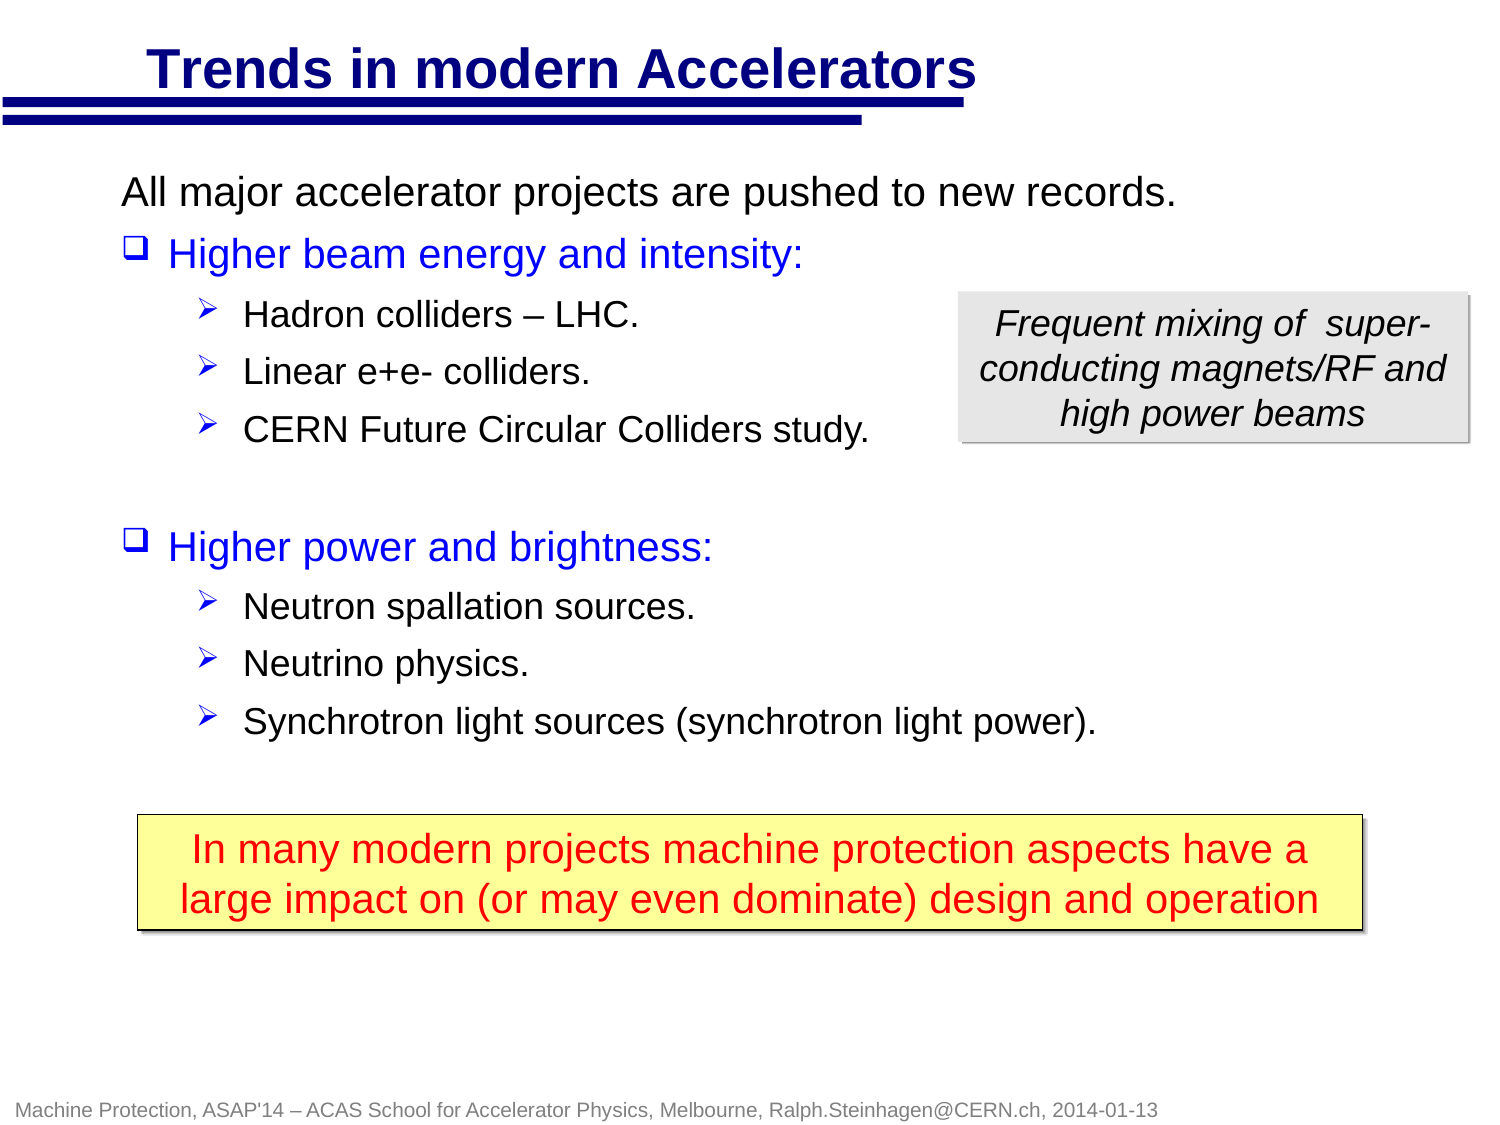

# Trends in modern Accelerators
All major accelerator projects are pushed to new records.
Higher beam energy and intensity:
Hadron colliders – LHC.
Linear e+e- colliders.
CERN Future Circular Colliders study.
Higher power and brightness:
Neutron spallation sources.
Neutrino physics.
Synchrotron light sources (synchrotron light power).
Frequent mixing of super-conducting magnets/RF and high power beams
In many modern projects machine protection aspects have a large impact on (or may even dominate) design and operation